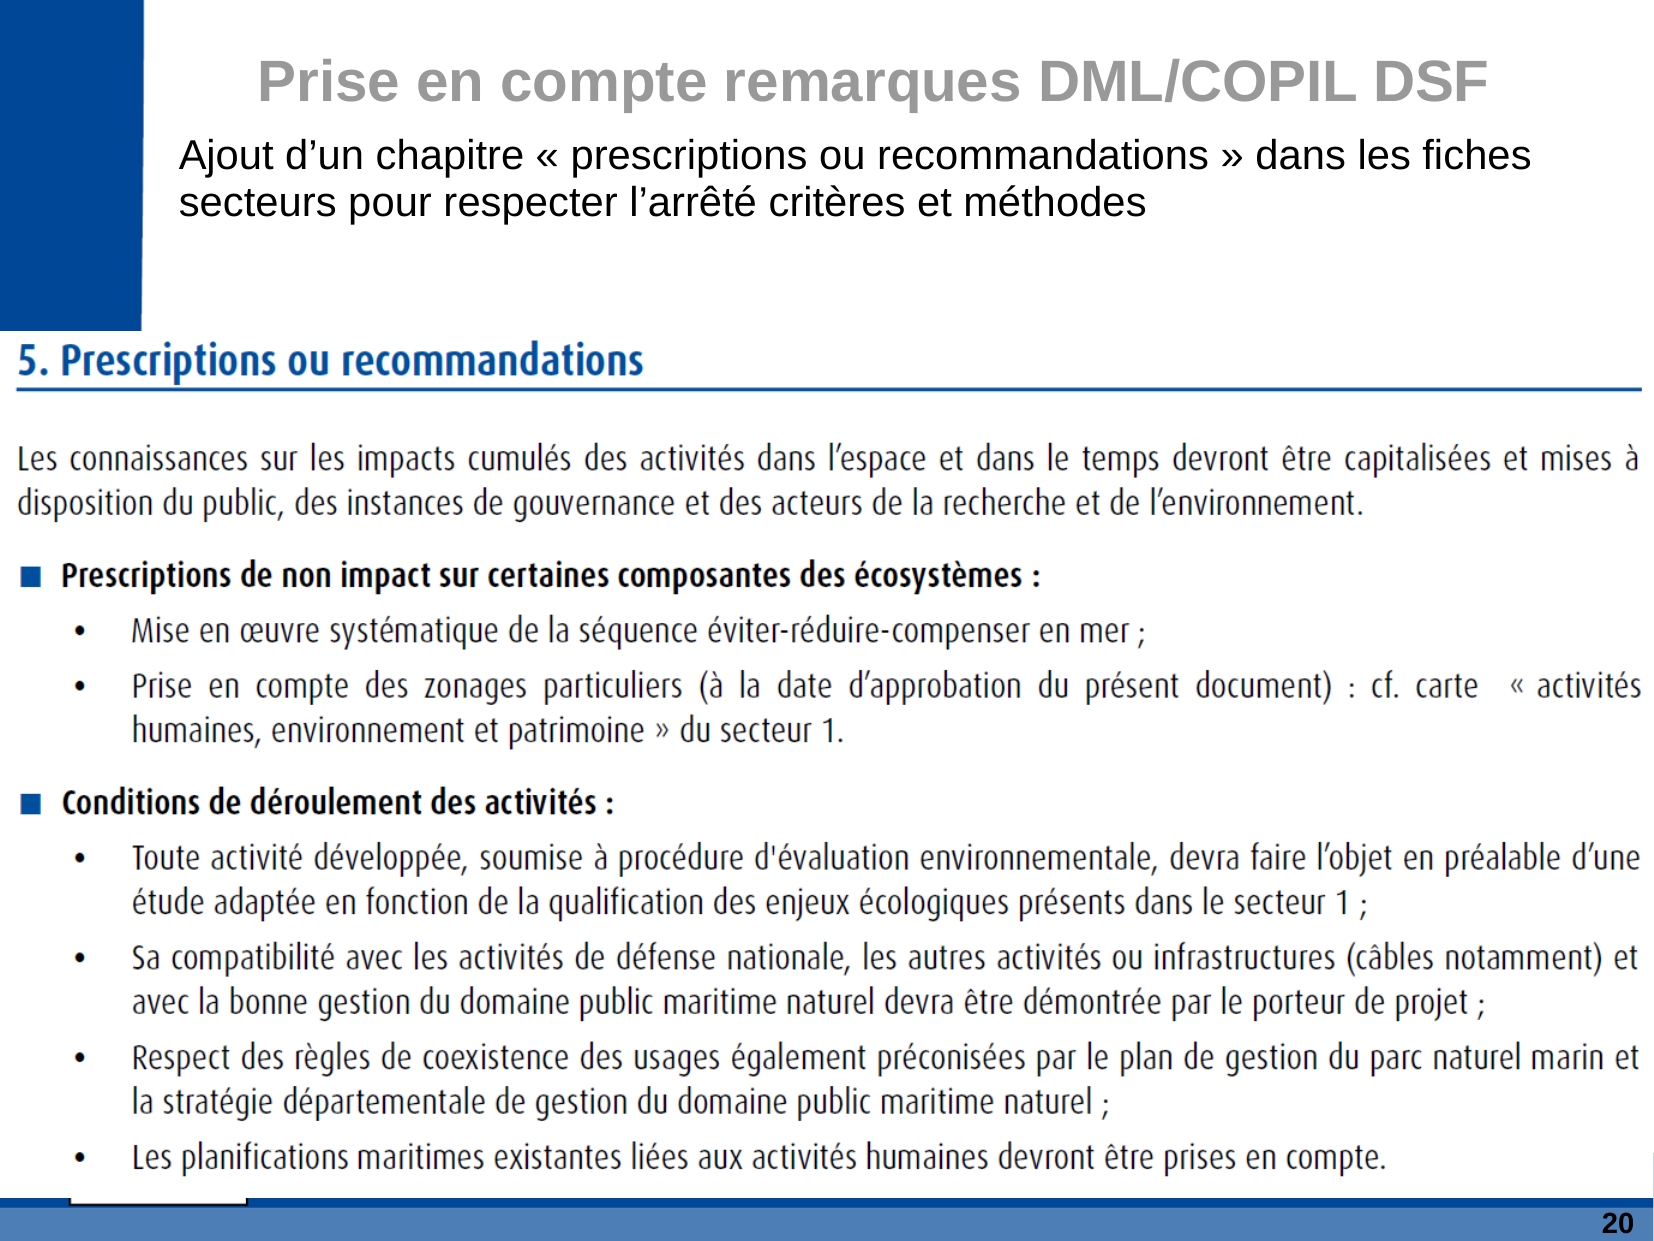

Prise en compte remarques DML/COPIL DSF
Ajout d’un chapitre « prescriptions ou recommandations » dans les fiches secteurs pour respecter l’arrêté critères et méthodes